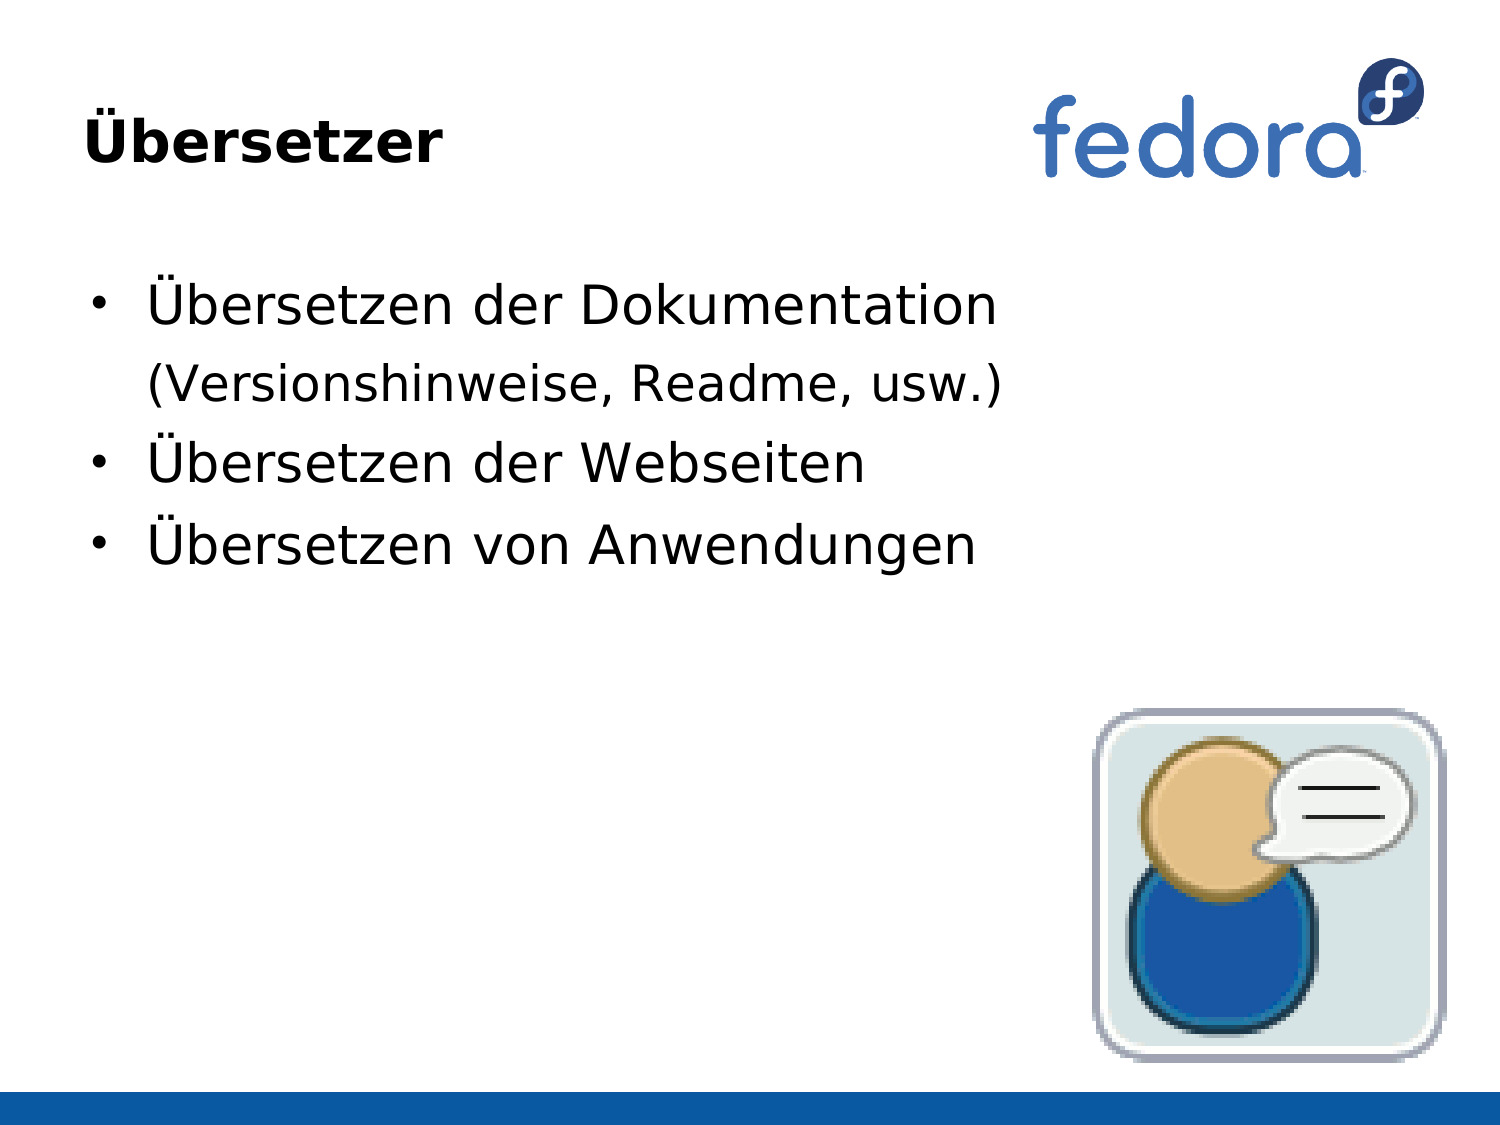

# Übersetzer
Übersetzen der Dokumentation
(Versionshinweise, Readme, usw.)
Übersetzen der Webseiten
Übersetzen von Anwendungen